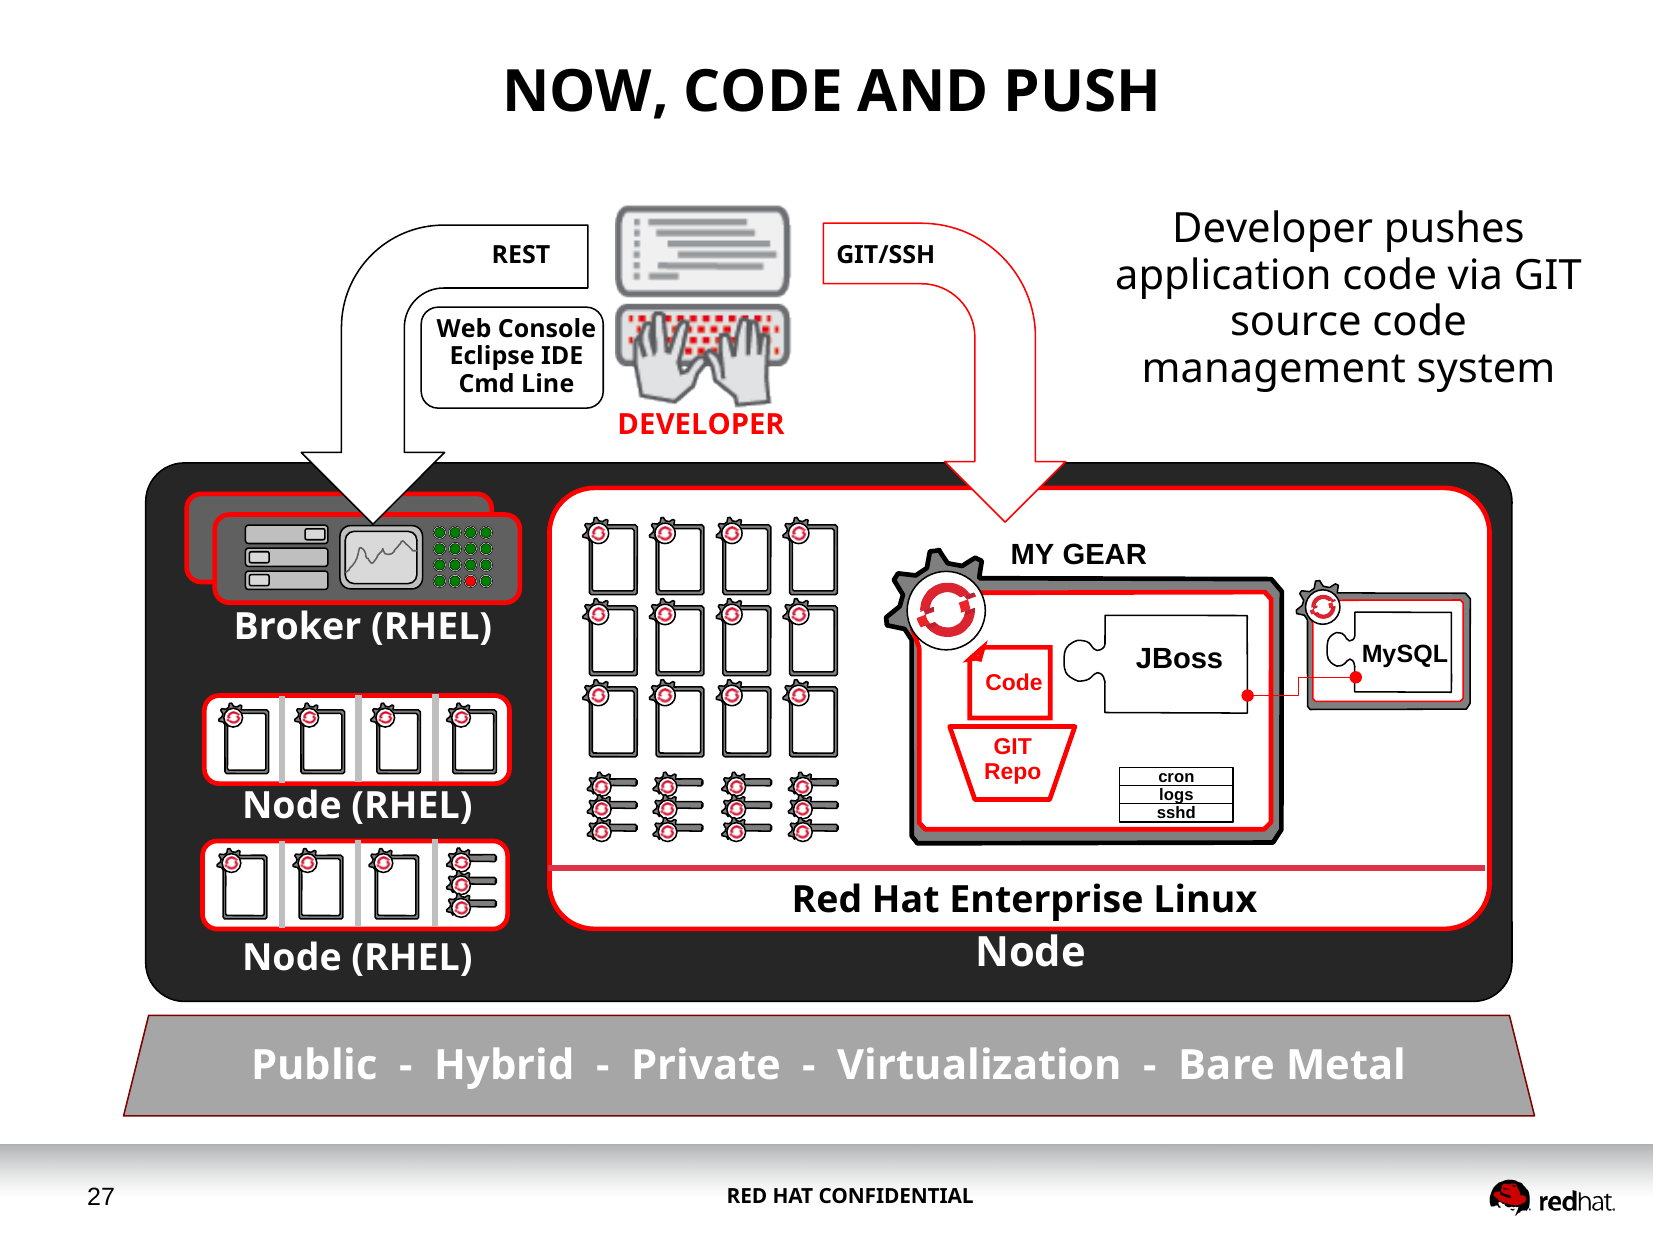

NOW, CODE AND PUSH
Developer pushes application code via GIT source code management system
REST
Web Console
Eclipse IDE
Cmd Line
GIT/SSH
DEVELOPER
RHEL
MY GEAR
Broker (RHEL)
MySQL
JBoss
Code
GIT
Repo
cron
Node (RHEL)
logs
sshd
Red Hat Enterprise Linux
Node
Node (RHEL)
Public - Hybrid - Private - Virtualization - Bare Metal